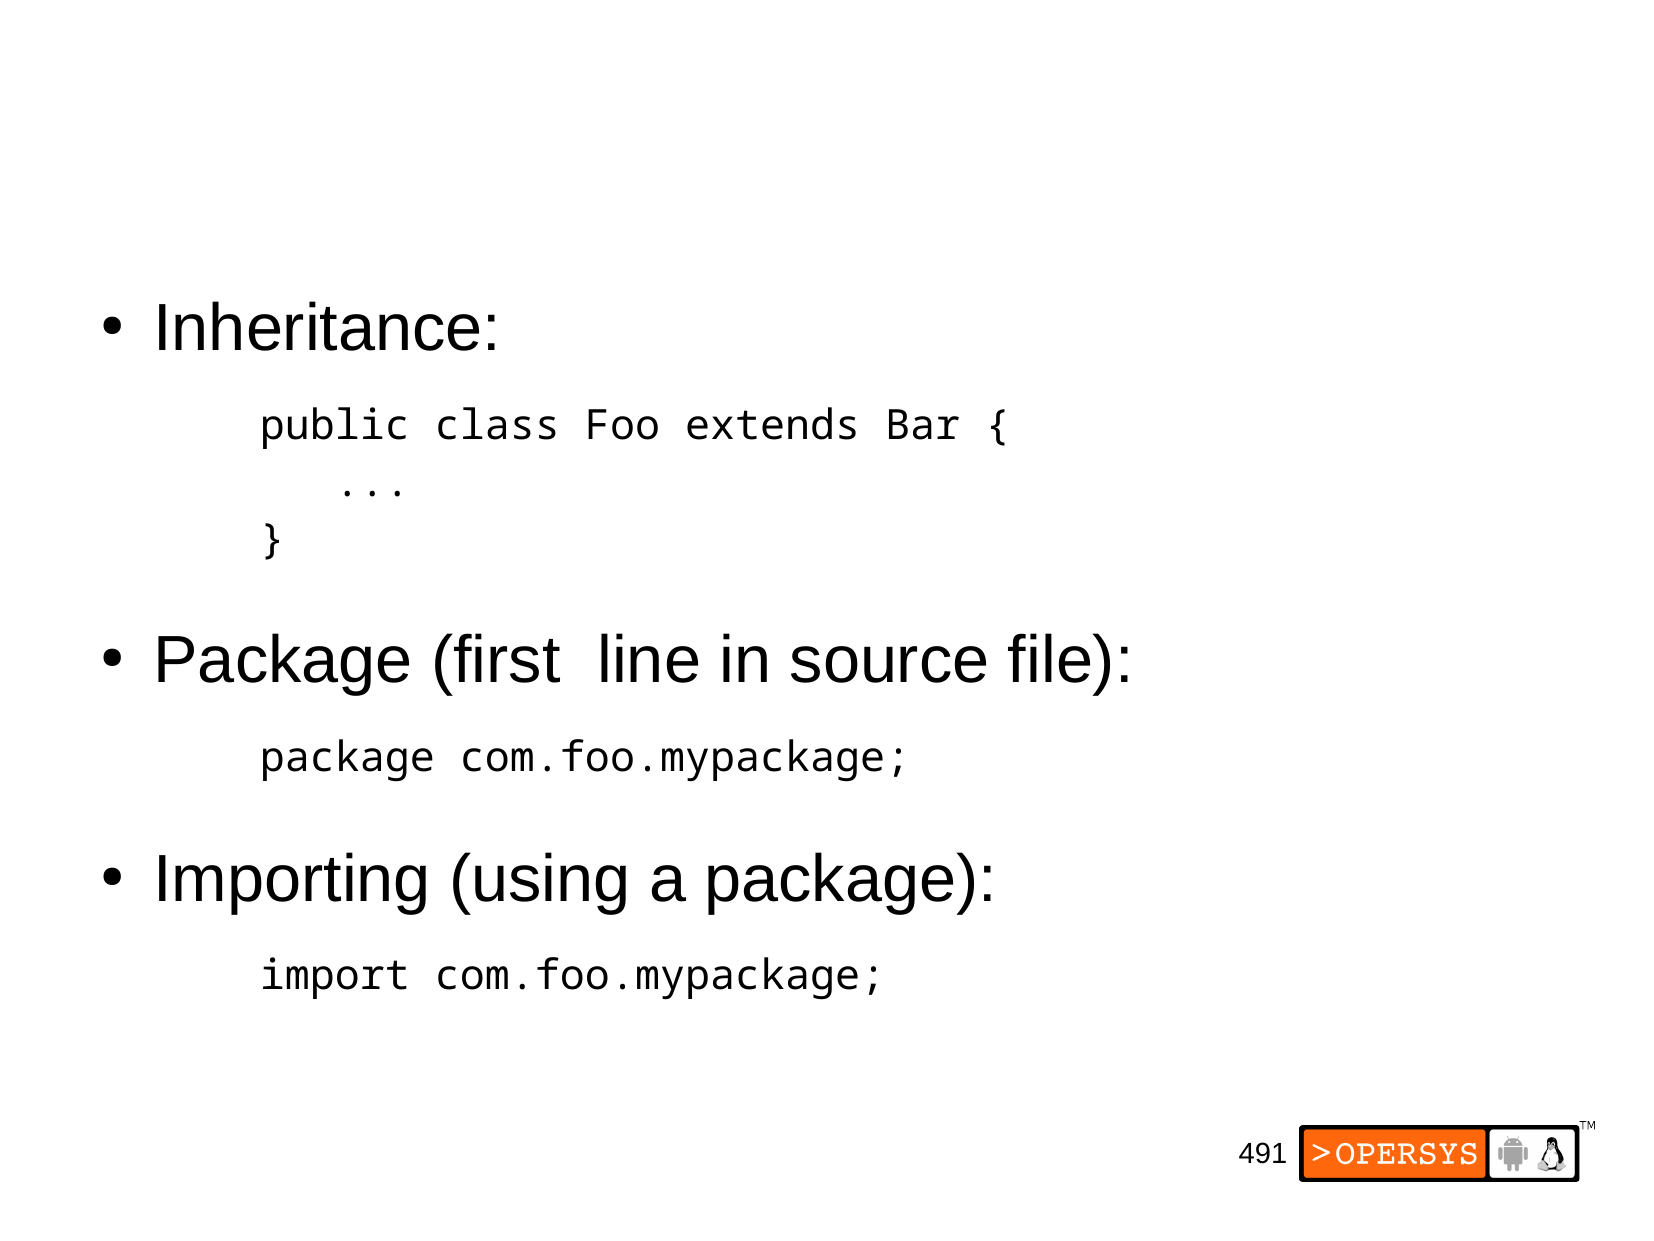

# Inheritance:
public class Foo extends Bar {
 ...
}
Package (first line in source file):
package com.foo.mypackage;
Importing (using a package):
import com.foo.mypackage;